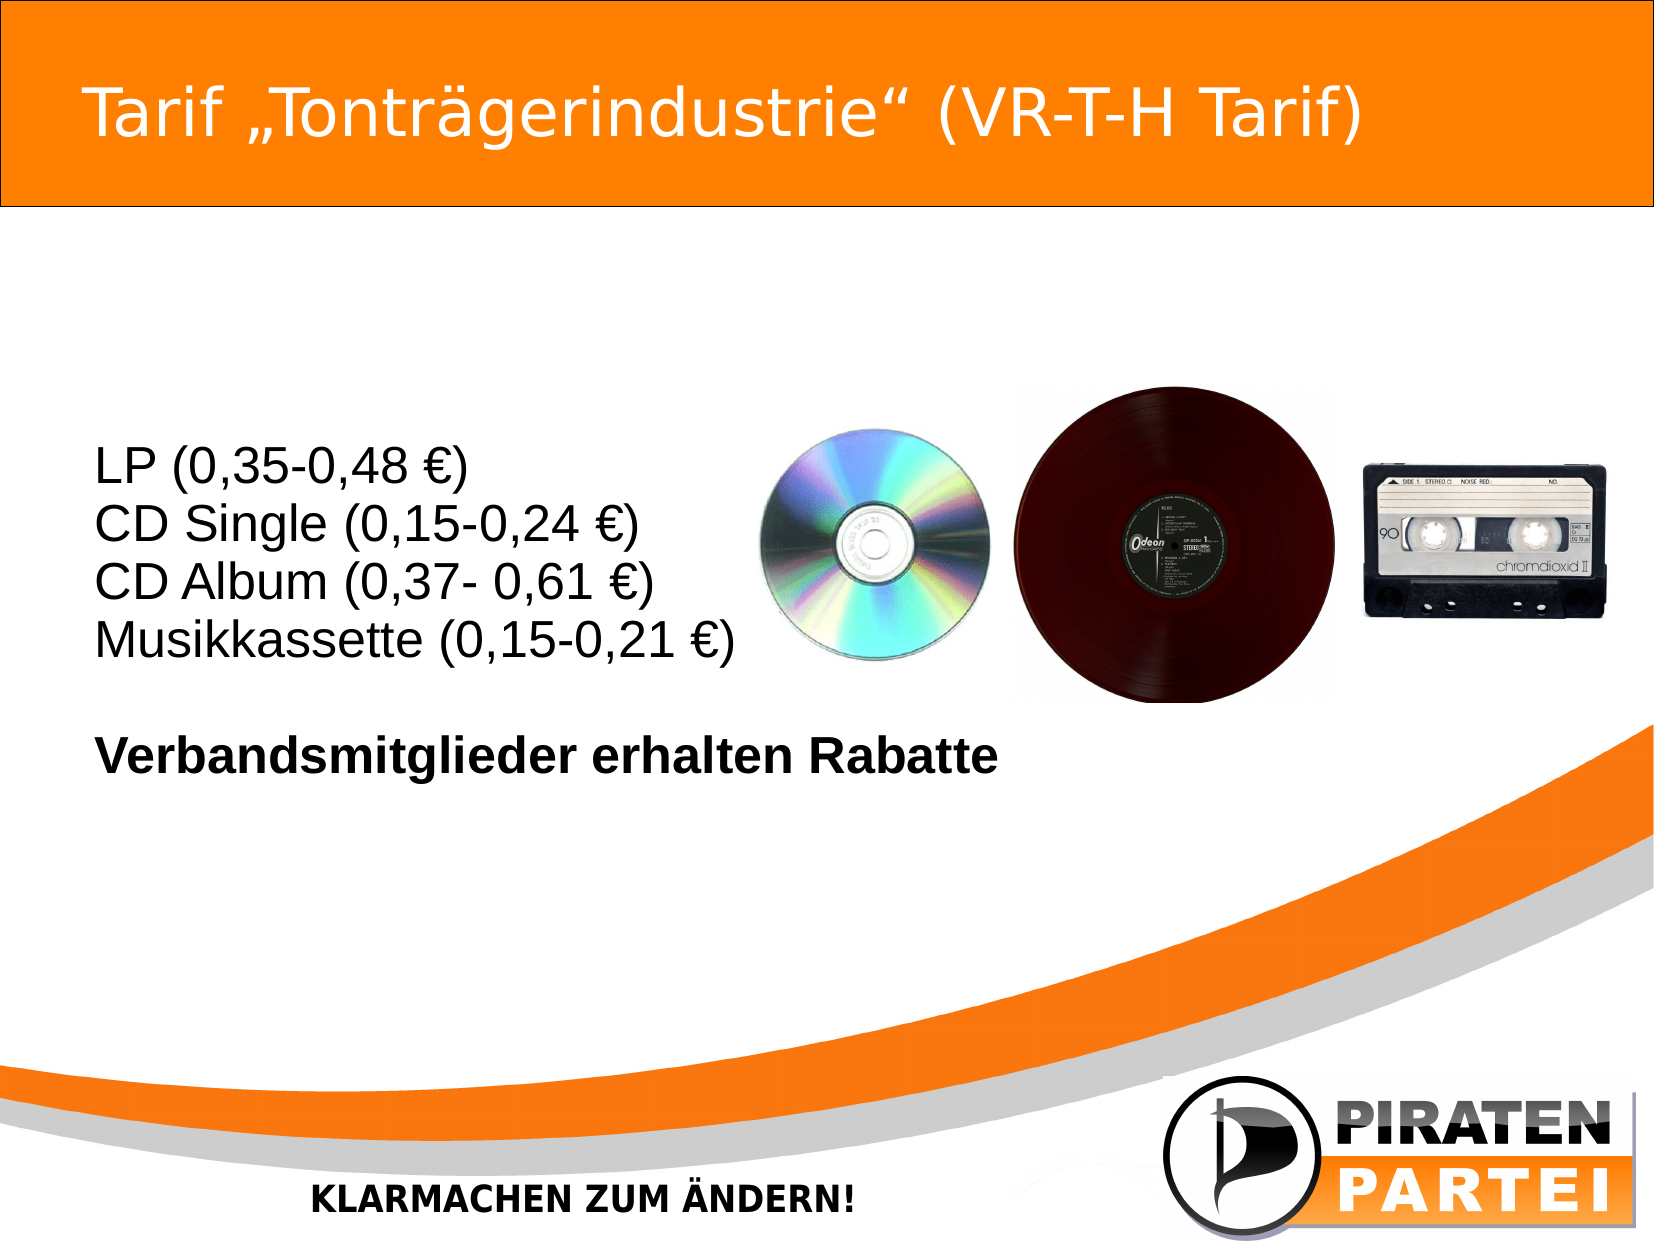

# Tarif „Tonträgerindustrie“ (VR-T-H Tarif)
LP (0,35-0,48 €)
CD Single (0,15-0,24 €)
CD Album (0,37- 0,61 €)
Musikkassette (0,15-0,21 €)
Verbandsmitglieder erhalten Rabatte